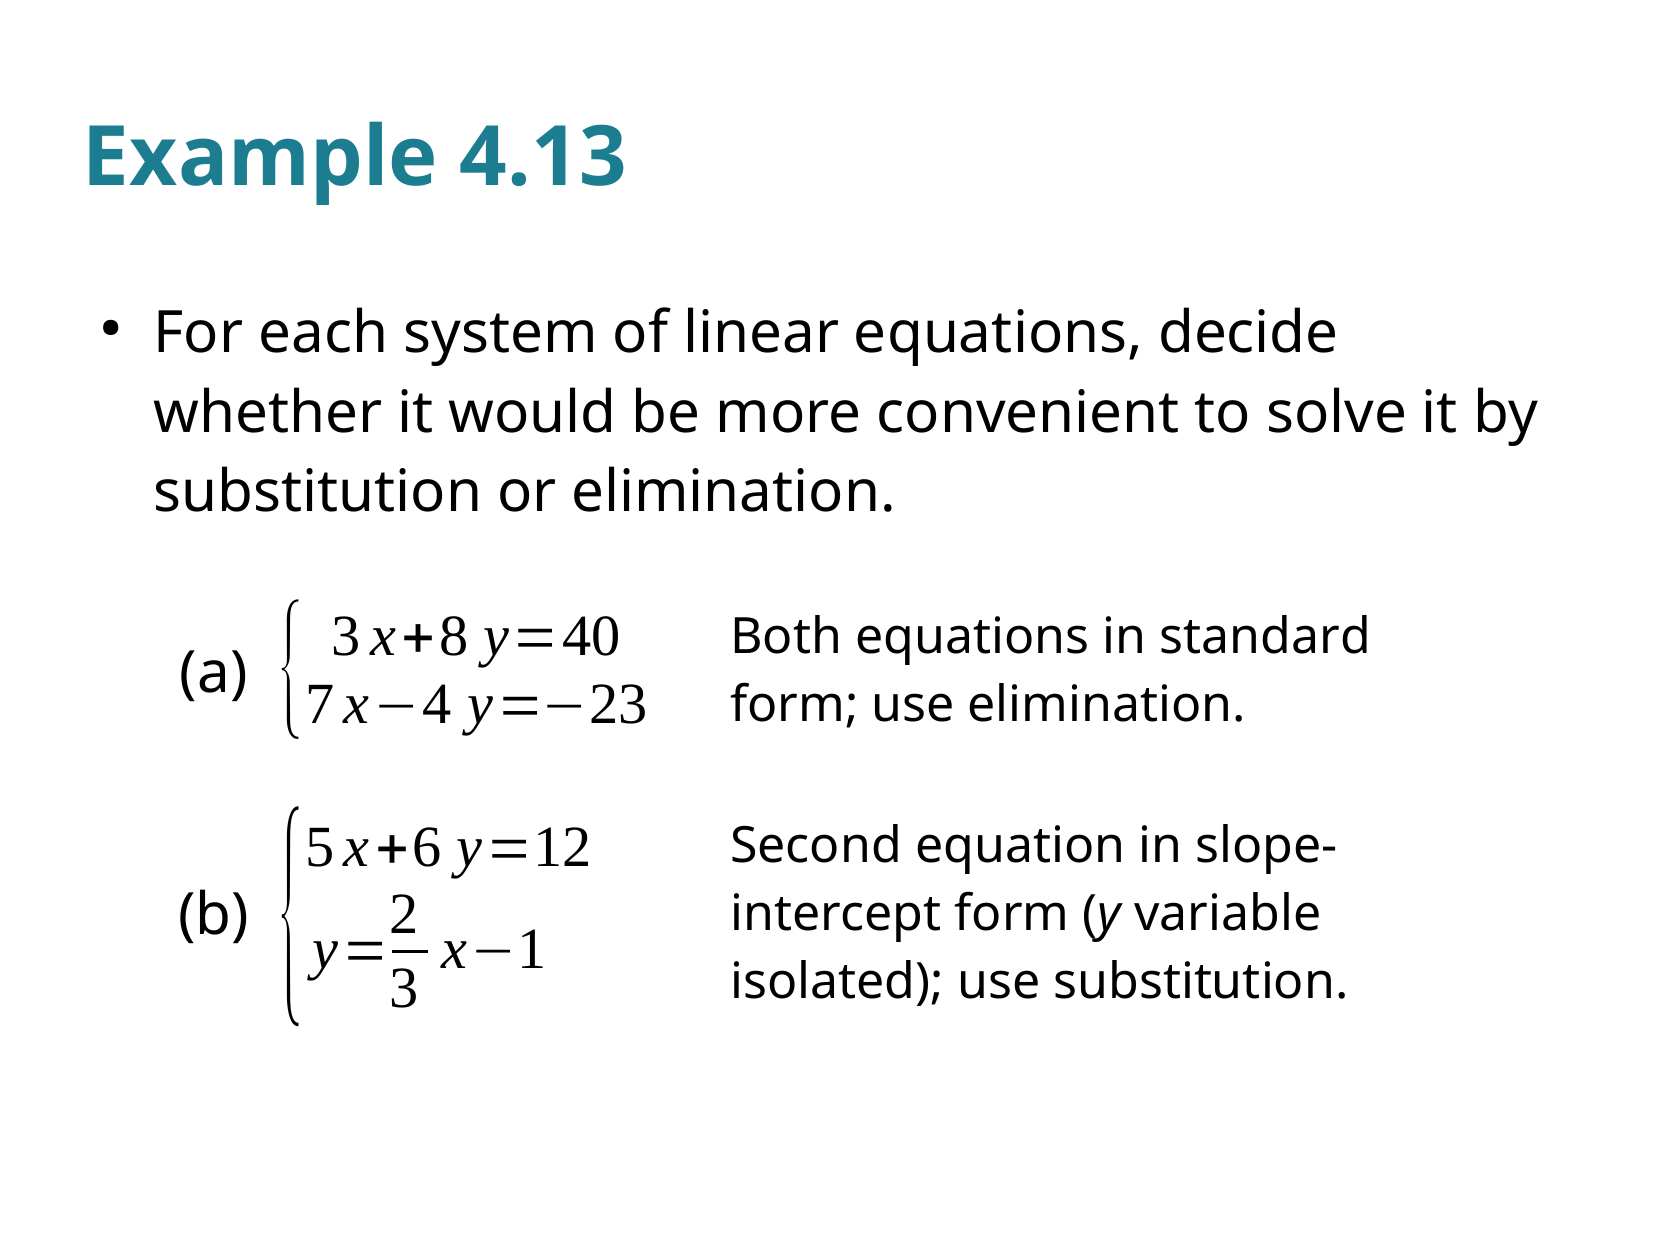

# Example 4.13
For each system of linear equations, decide whether it would be more convenient to solve it by substitution or elimination.
Both equations in standard form; use elimination.
(a)
Second equation in slope-intercept form (y variable isolated); use substitution.
(b)